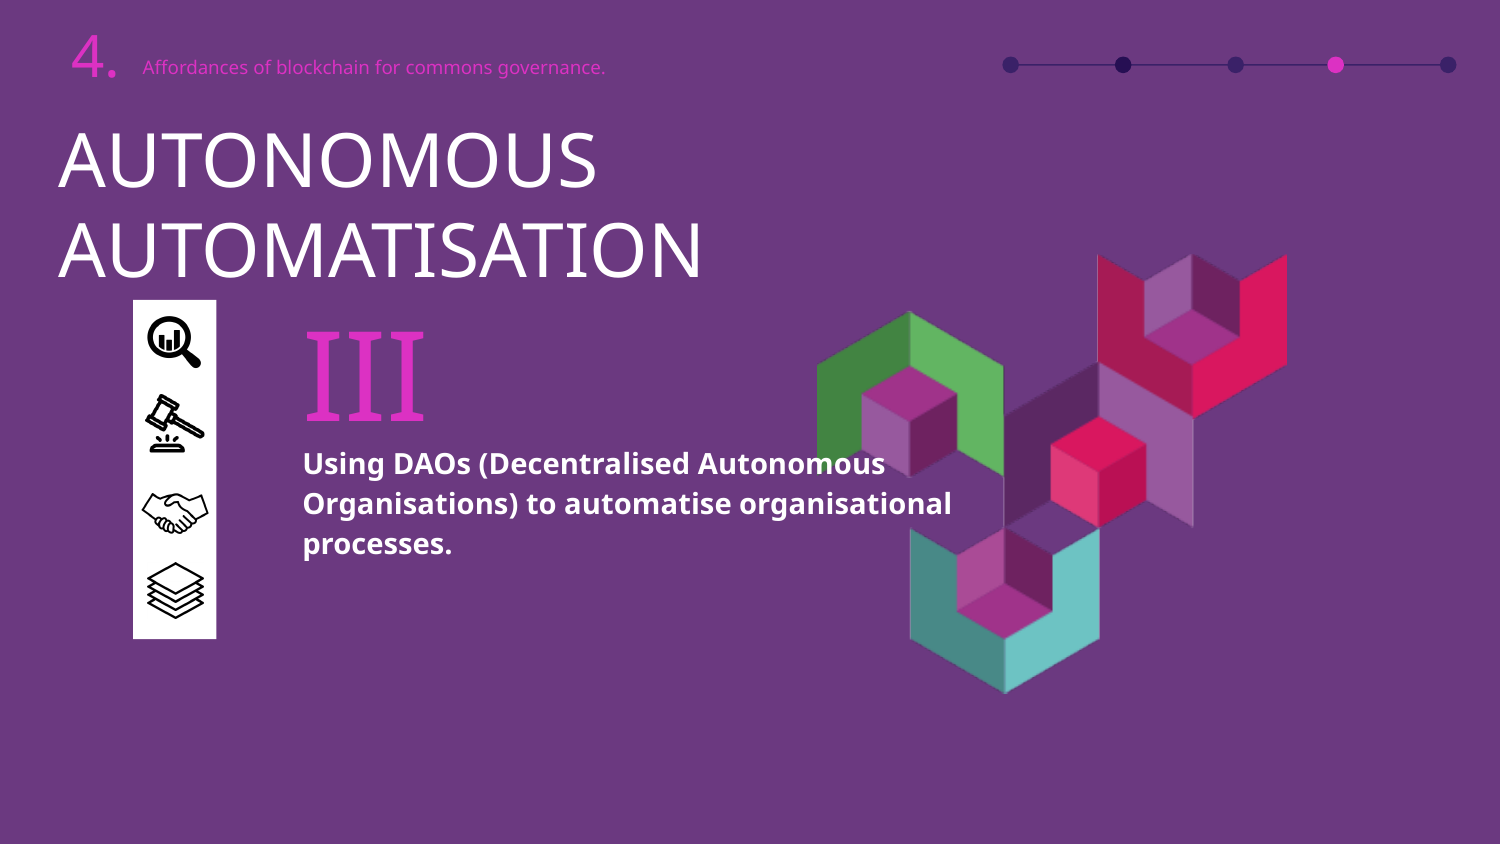

4.
Affordances of blockchain for commons governance.
AUTONOMOUS AUTOMATISATION
III
# Using DAOs (Decentralised Autonomous Organisations) to automatise organisational processes.